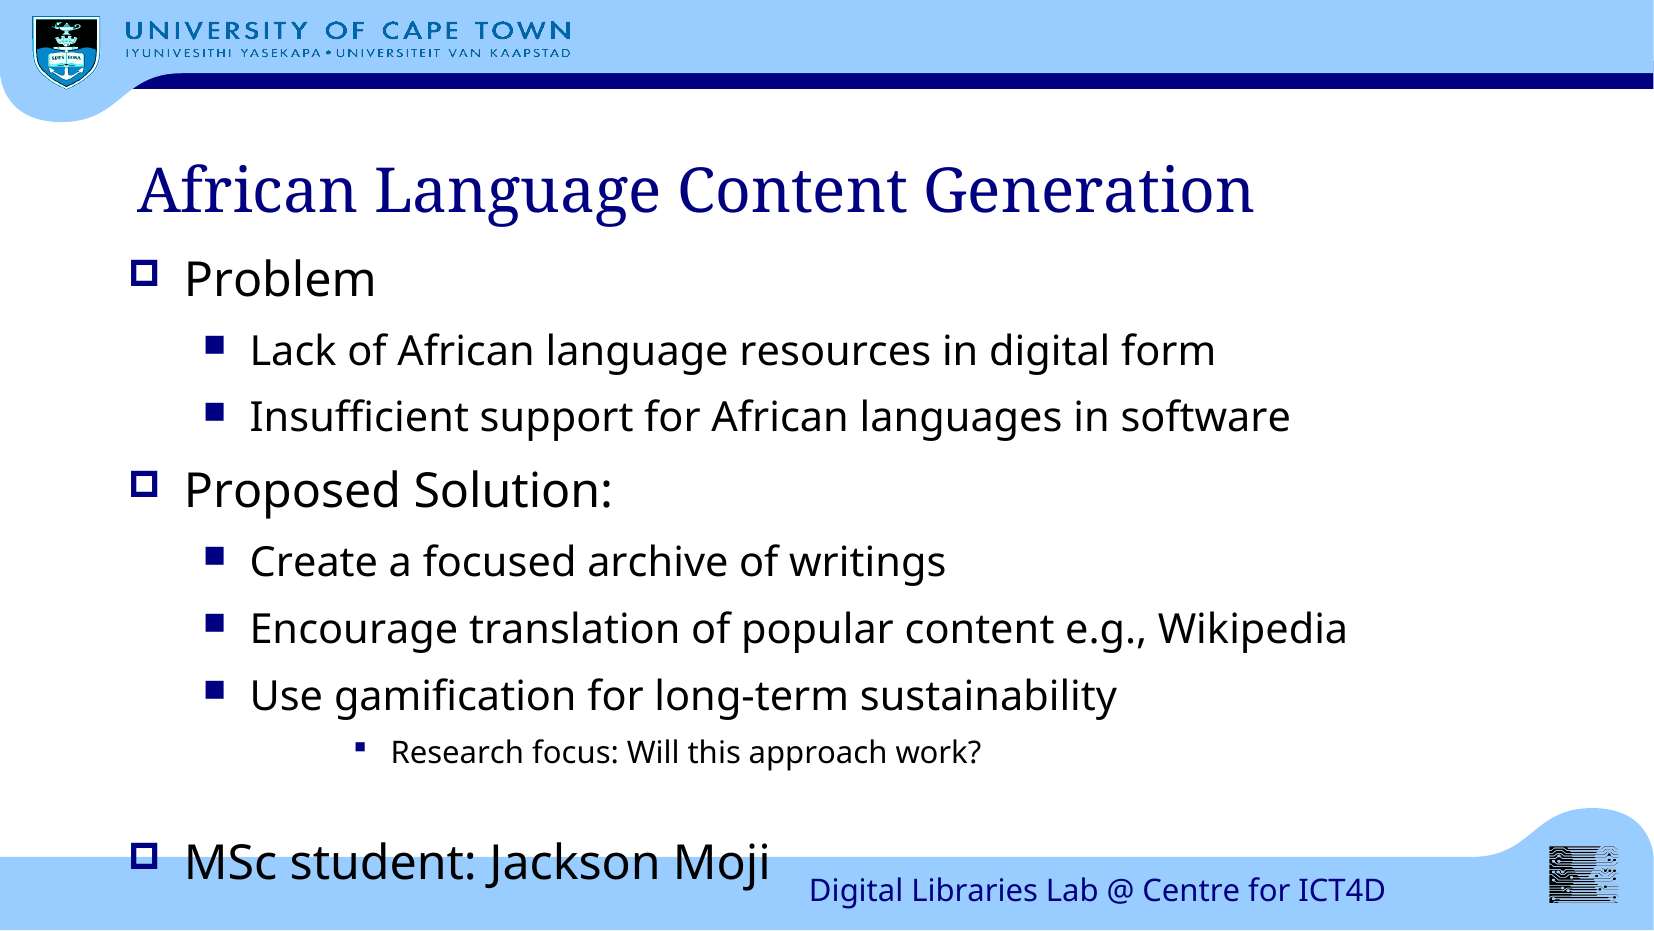

# African Language Content Generation
Problem
Lack of African language resources in digital form
Insufficient support for African languages in software
Proposed Solution:
Create a focused archive of writings
Encourage translation of popular content e.g., Wikipedia
Use gamification for long-term sustainability
Research focus: Will this approach work?
MSc student: Jackson Moji